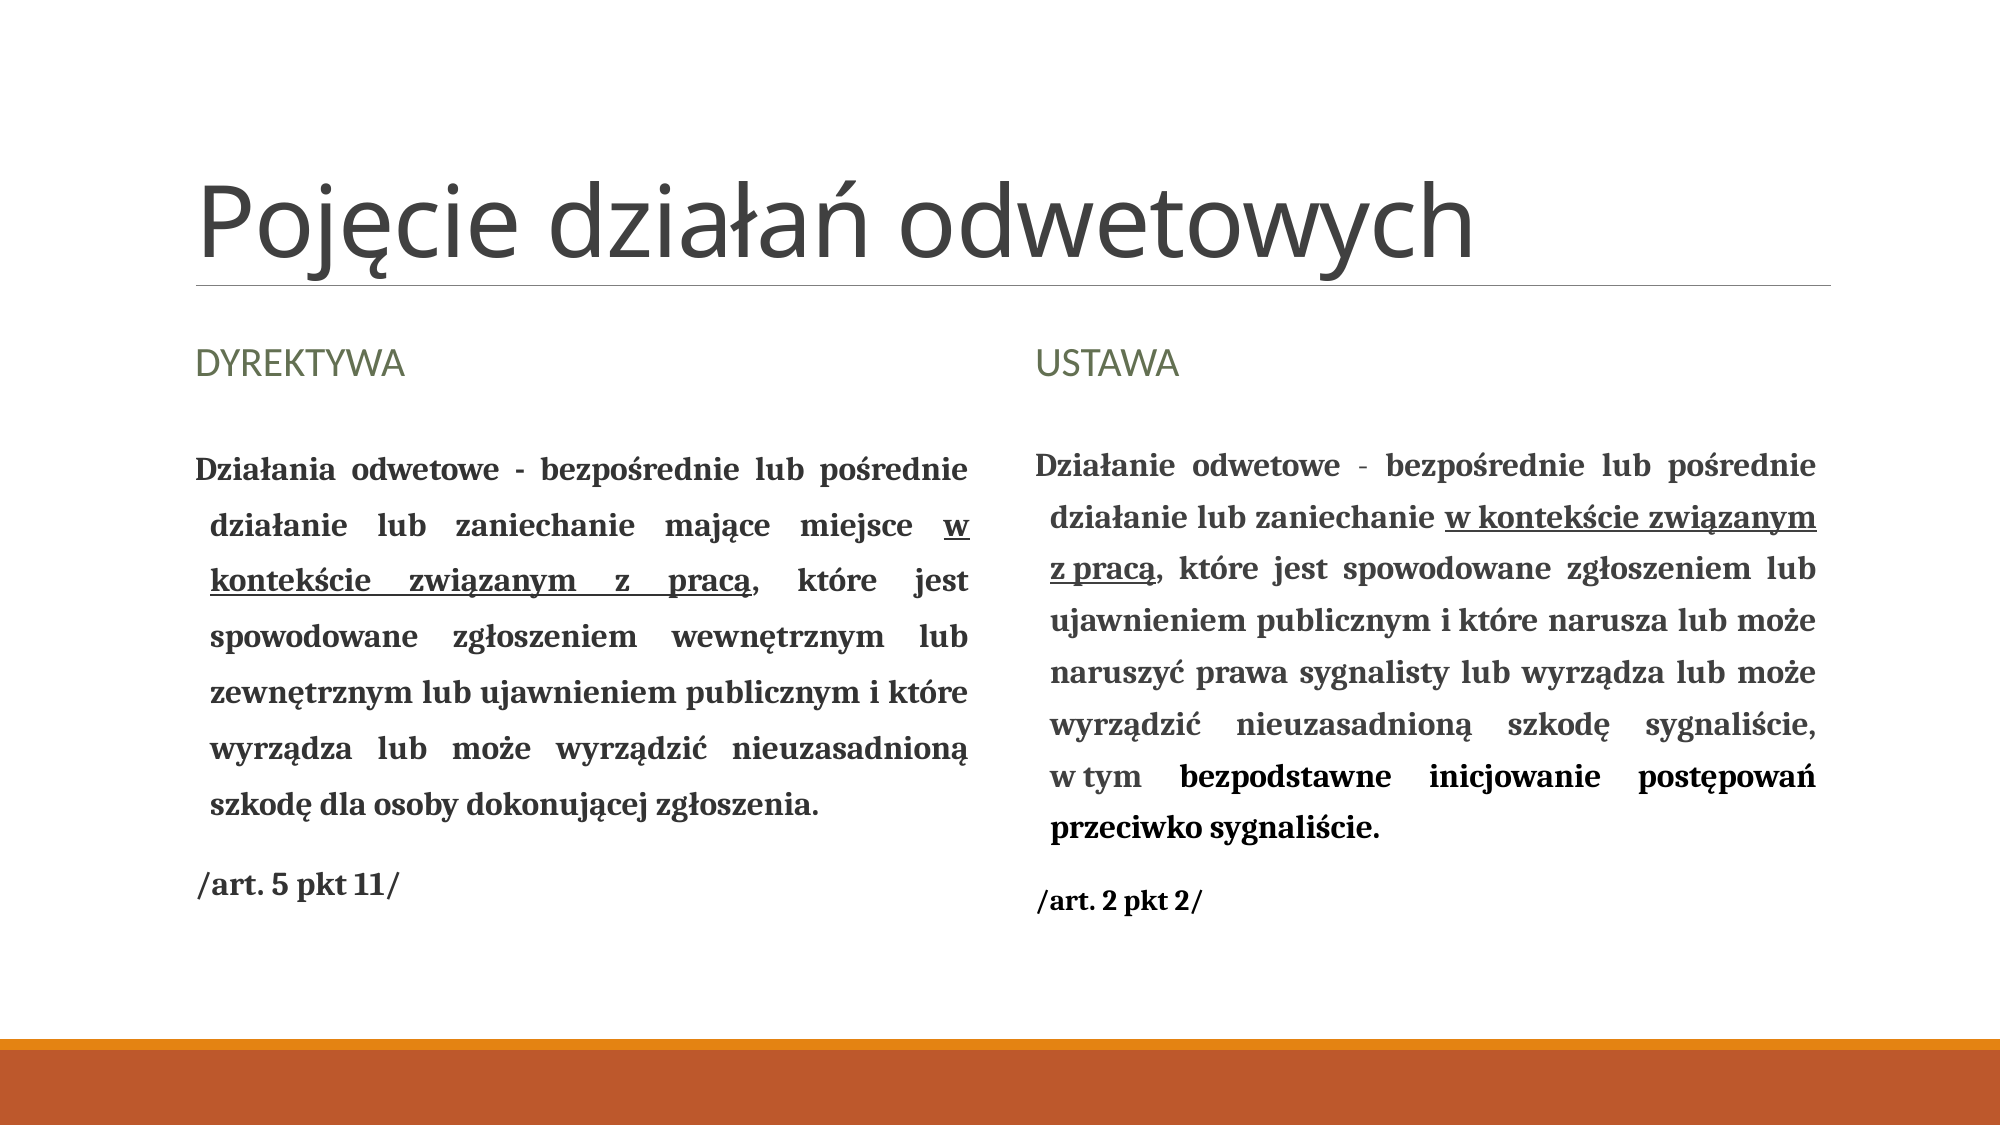

# Pojęcie działań odwetowych
Dyrektywa
Ustawa
Działania odwetowe - bezpośrednie lub pośrednie działanie lub zaniechanie mające miejsce w kontekście związanym z pracą, które jest spowodowane zgłoszeniem wewnętrznym lub zewnętrznym lub ujawnieniem publicznym i które wyrządza lub może wyrządzić nieuzasadnioną szkodę dla osoby dokonującej zgłoszenia.
/art. 5 pkt 11/
Działanie odwetowe - bezpośrednie lub pośrednie działanie lub zaniechanie w kontekście związanym z pracą, które jest spowodowane zgłoszeniem lub ujawnieniem publicznym i które narusza lub może naruszyć prawa sygnalisty lub wyrządza lub może wyrządzić nieuzasadnioną szkodę sygnaliście, w tym bezpodstawne inicjowanie postępowań przeciwko sygnaliście.
/art. 2 pkt 2/